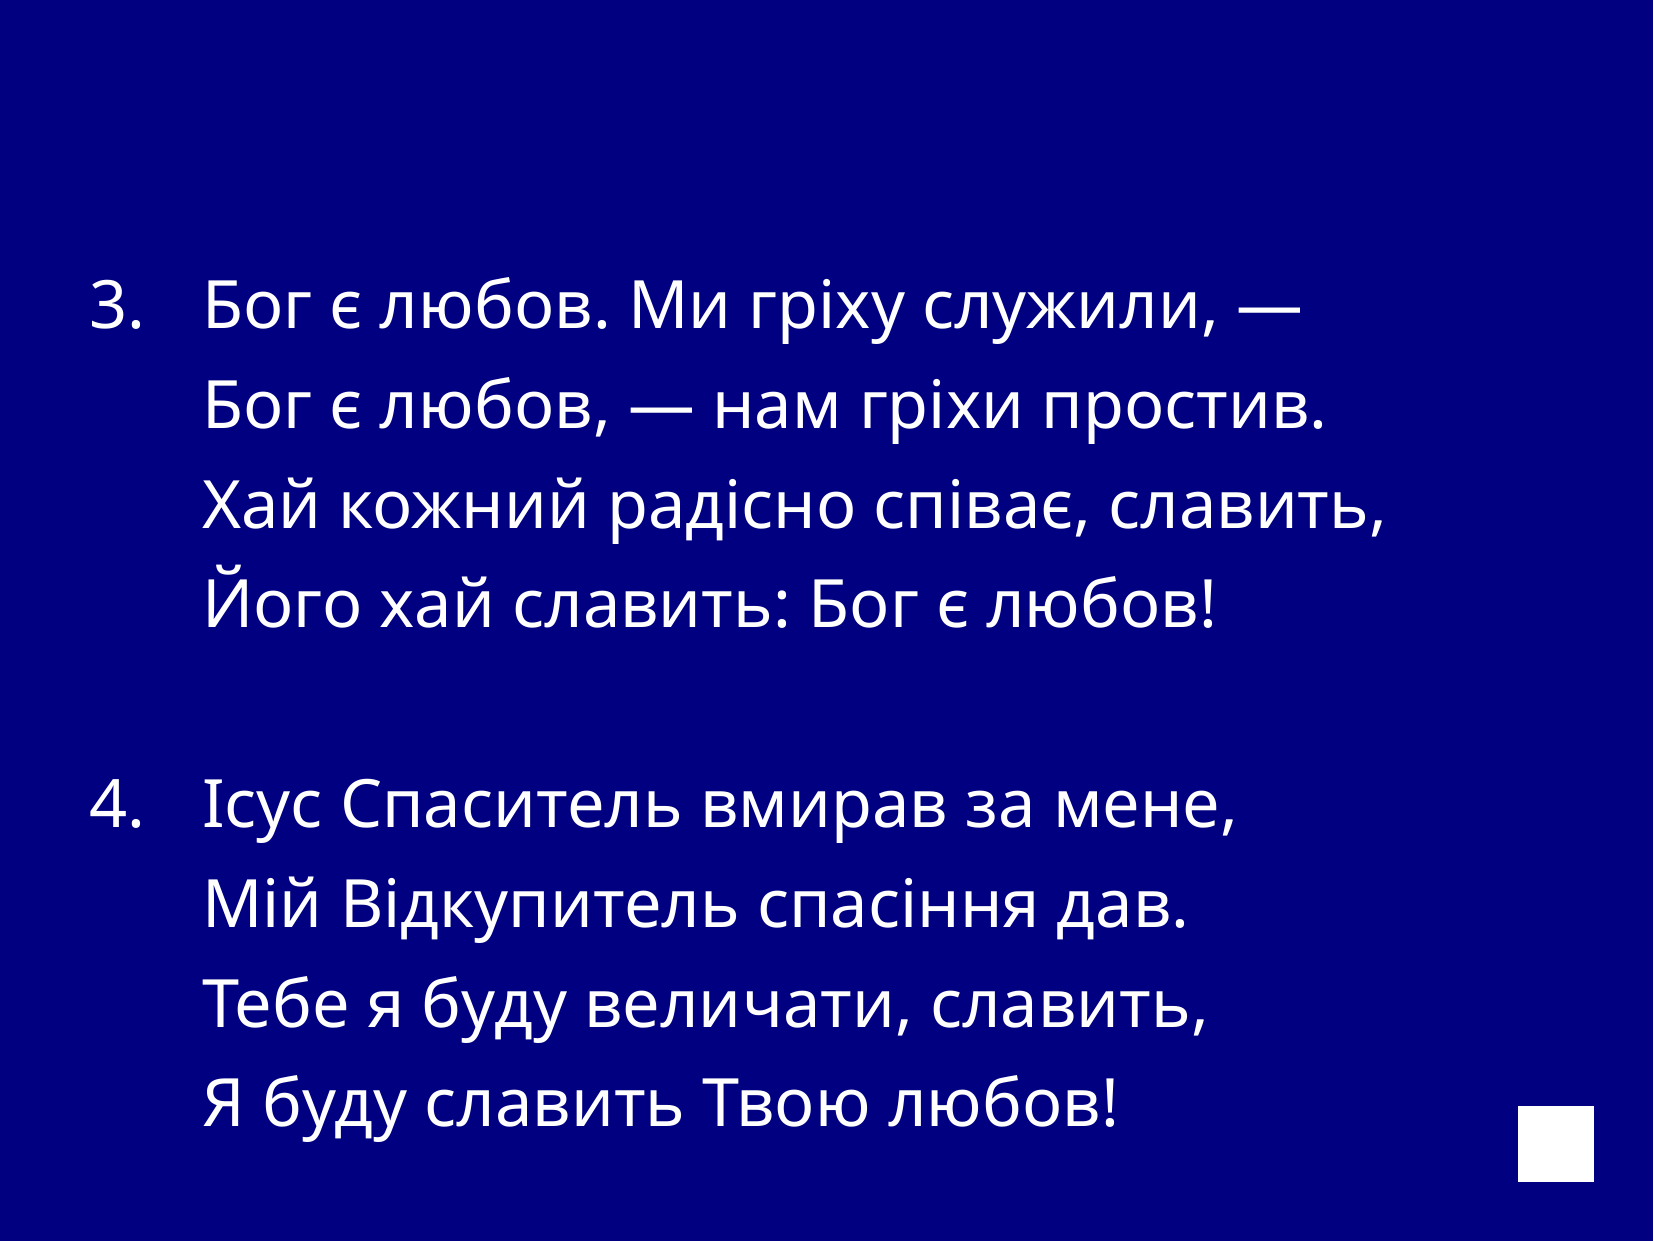

3.	Бог є любов. Ми гріху служили, ―
	Бог є любов, ― нам гріхи простив.
	Хай кожний радісно співає, славить,
	Його хай славить: Бог є любов!
4.	Ісус Спаситель вмирав за мене,
	Мій Відкупитель спасіння дав.
	Тебе я буду величати, славить,
	Я буду славить Твою любов!